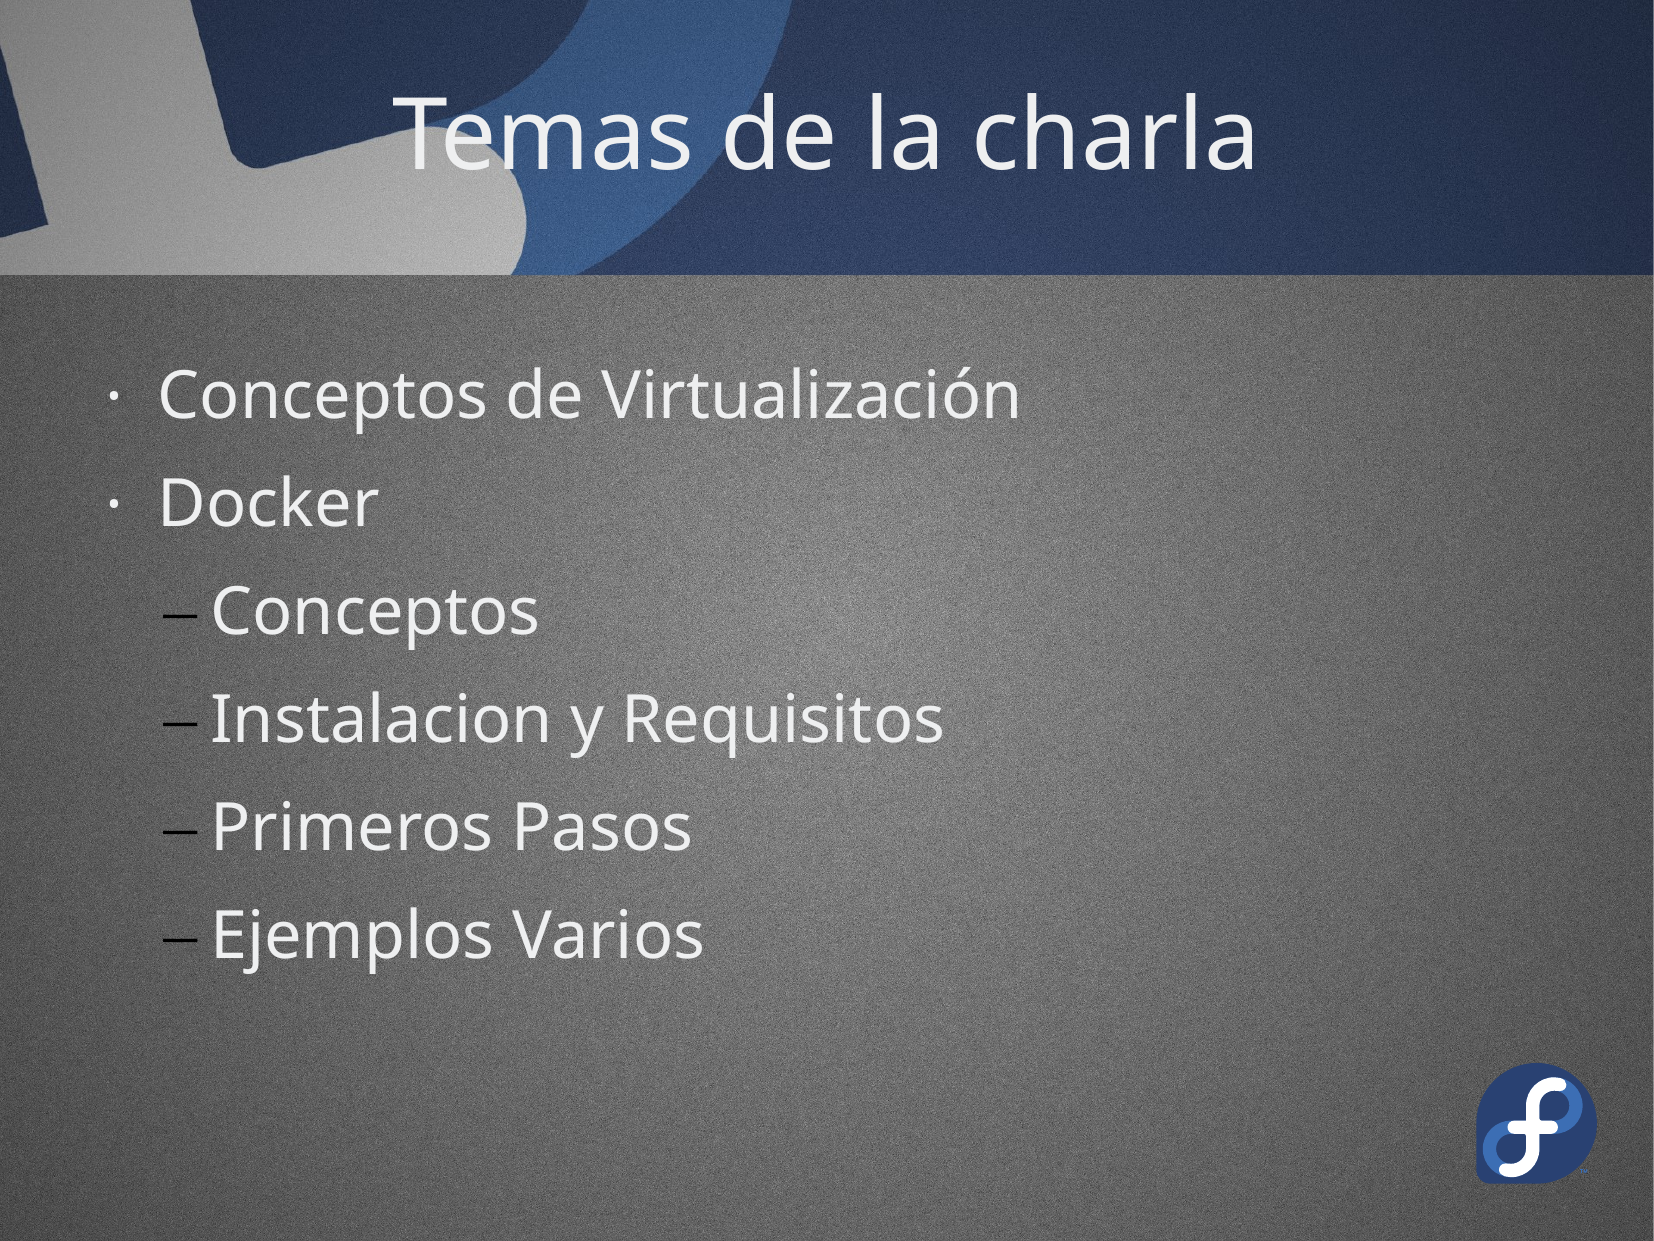

Temas de la charla
Conceptos de Virtualización
Docker
Conceptos
Instalacion y Requisitos
Primeros Pasos
Ejemplos Varios